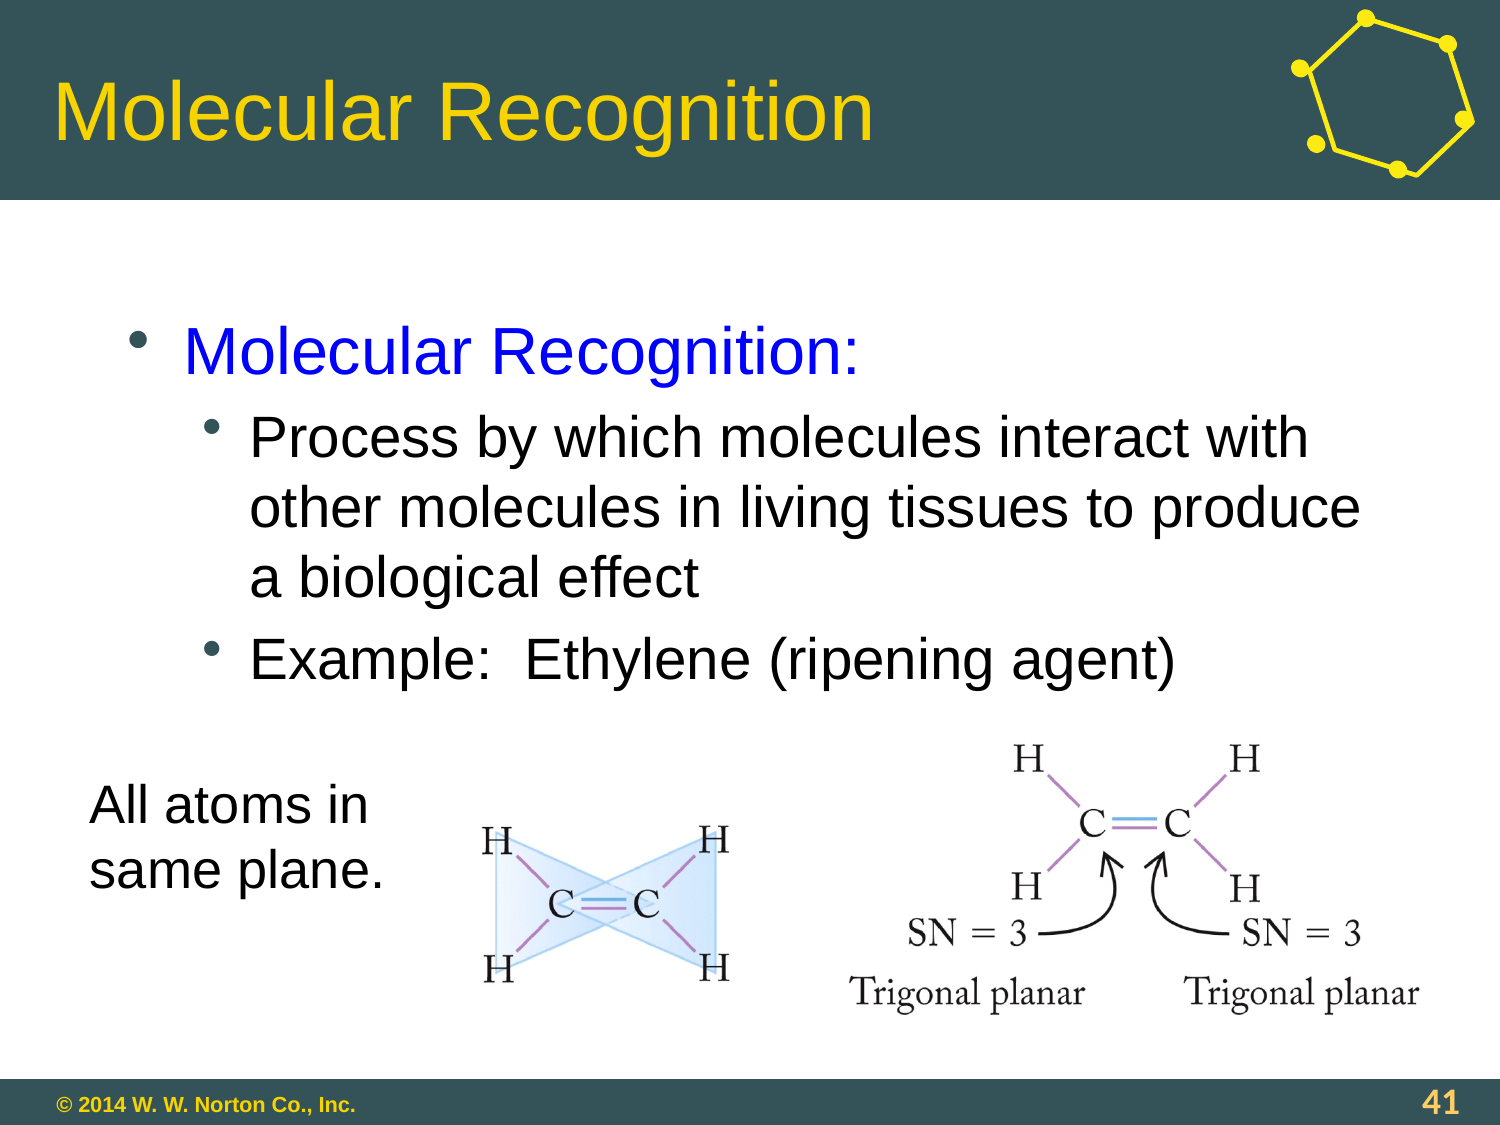

Molecular Recognition
# Molecular Recognition:
Process by which molecules interact with other molecules in living tissues to produce a biological effect
Example: Ethylene (ripening agent)
All atoms in same plane.